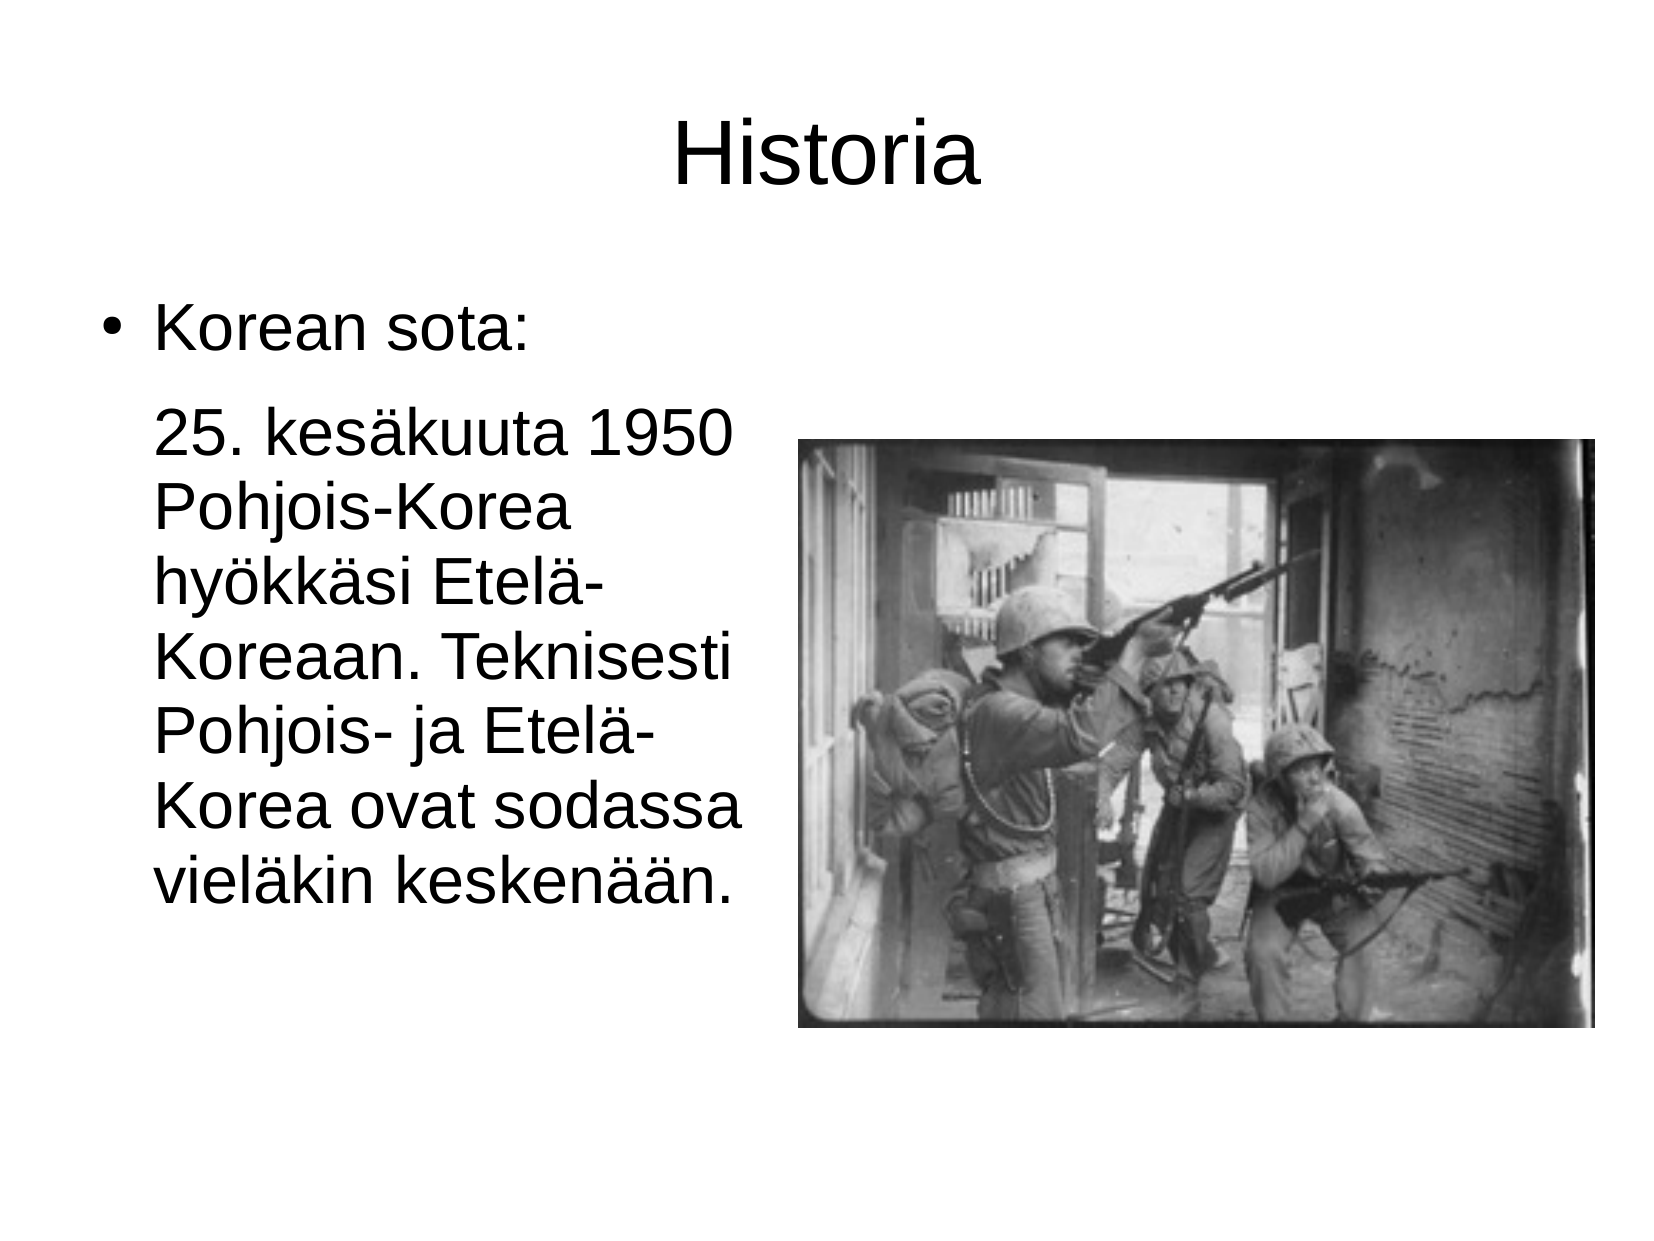

# Historia
Korean sota:
25. kesäkuuta 1950 Pohjois-Korea hyökkäsi Etelä-Koreaan. Teknisesti Pohjois- ja Etelä-Korea ovat sodassa vieläkin keskenään.